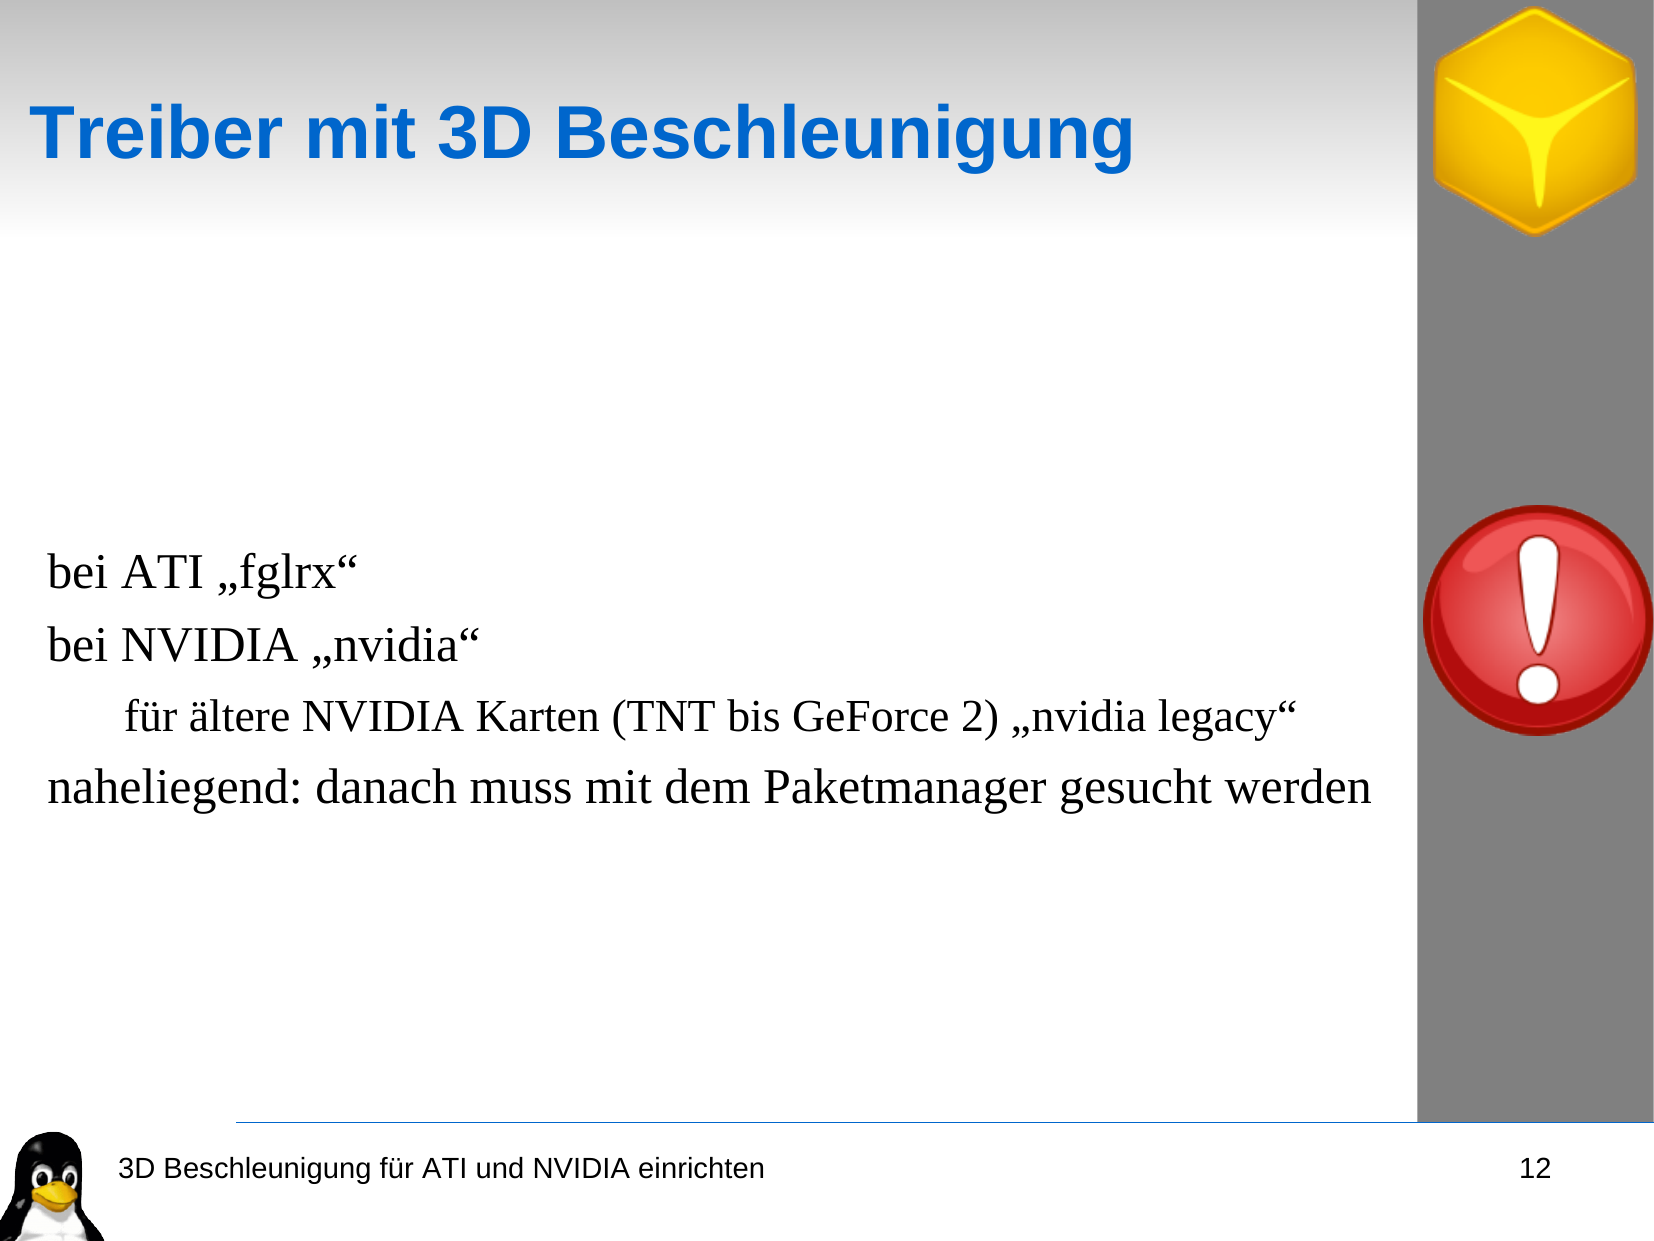

# Treiber mit 3D Beschleunigung
bei ATI „fglrx“
bei NVIDIA „nvidia“
für ältere NVIDIA Karten (TNT bis GeForce 2) „nvidia legacy“
naheliegend: danach muss mit dem Paketmanager gesucht werden
3D Beschleunigung für ATI und NVIDIA einrichten
12